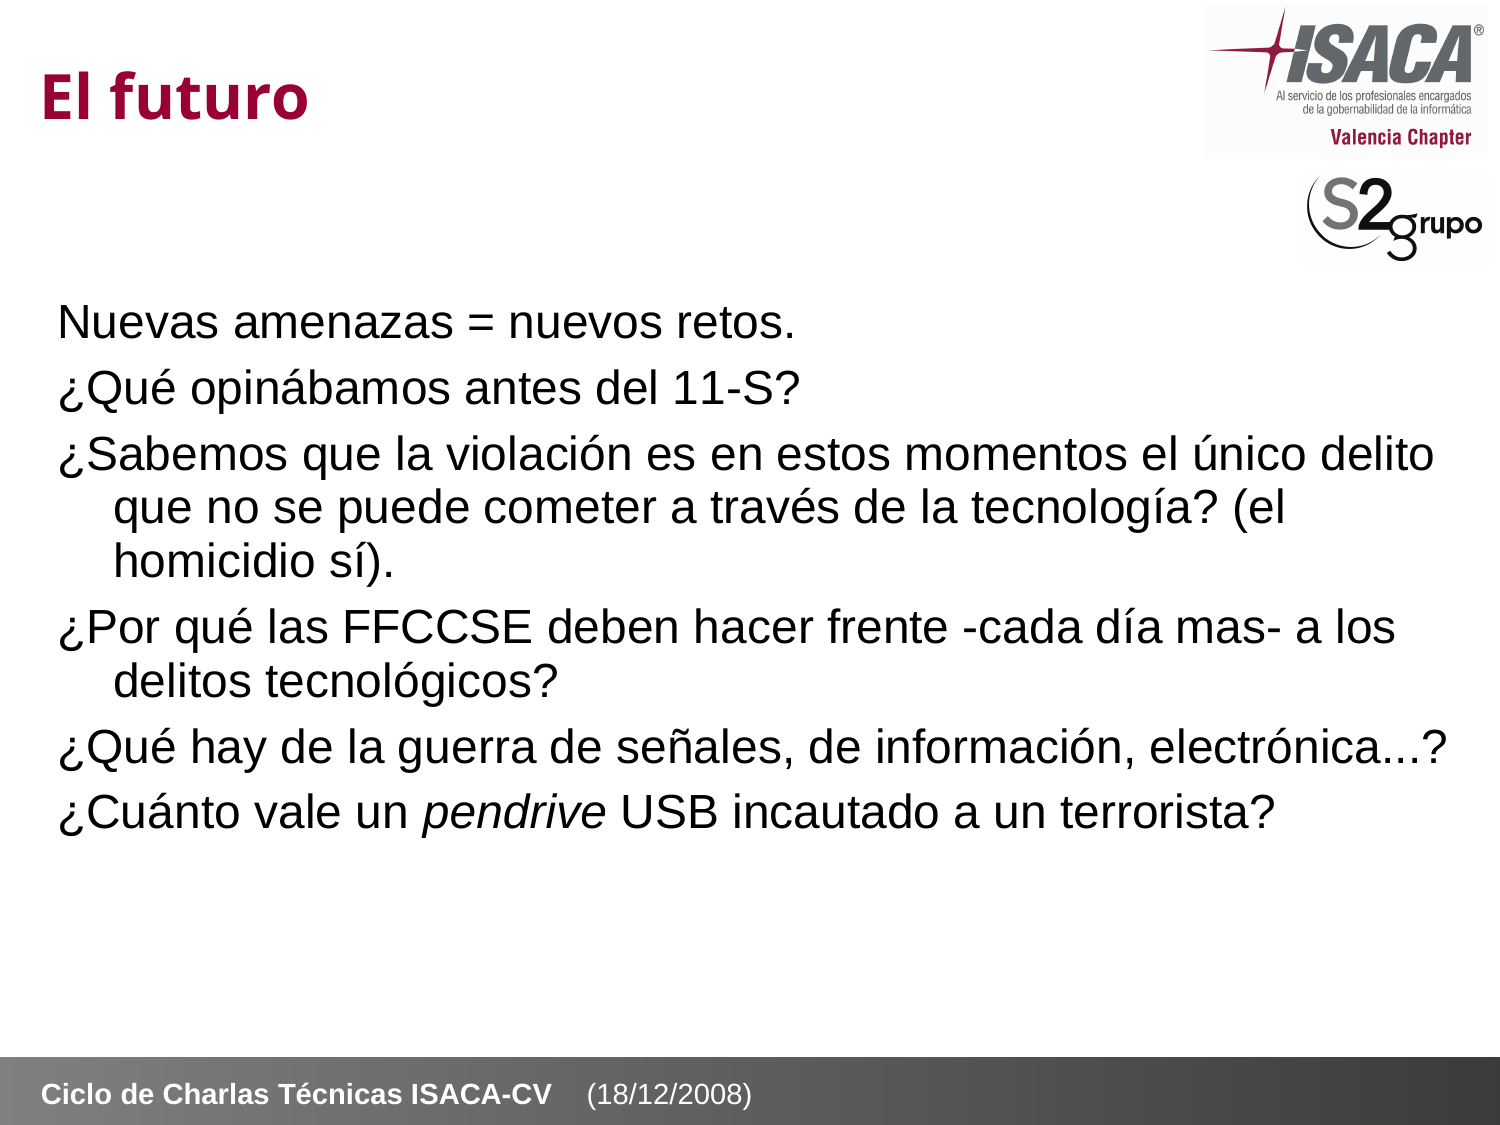

El futuro
# Nuevas amenazas = nuevos retos.
¿Qué opinábamos antes del 11-S?
¿Sabemos que la violación es en estos momentos el único delito que no se puede cometer a través de la tecnología? (el homicidio sí).
¿Por qué las FFCCSE deben hacer frente -cada día mas- a los delitos tecnológicos?
¿Qué hay de la guerra de señales, de información, electrónica...?
¿Cuánto vale un pendrive USB incautado a un terrorista?